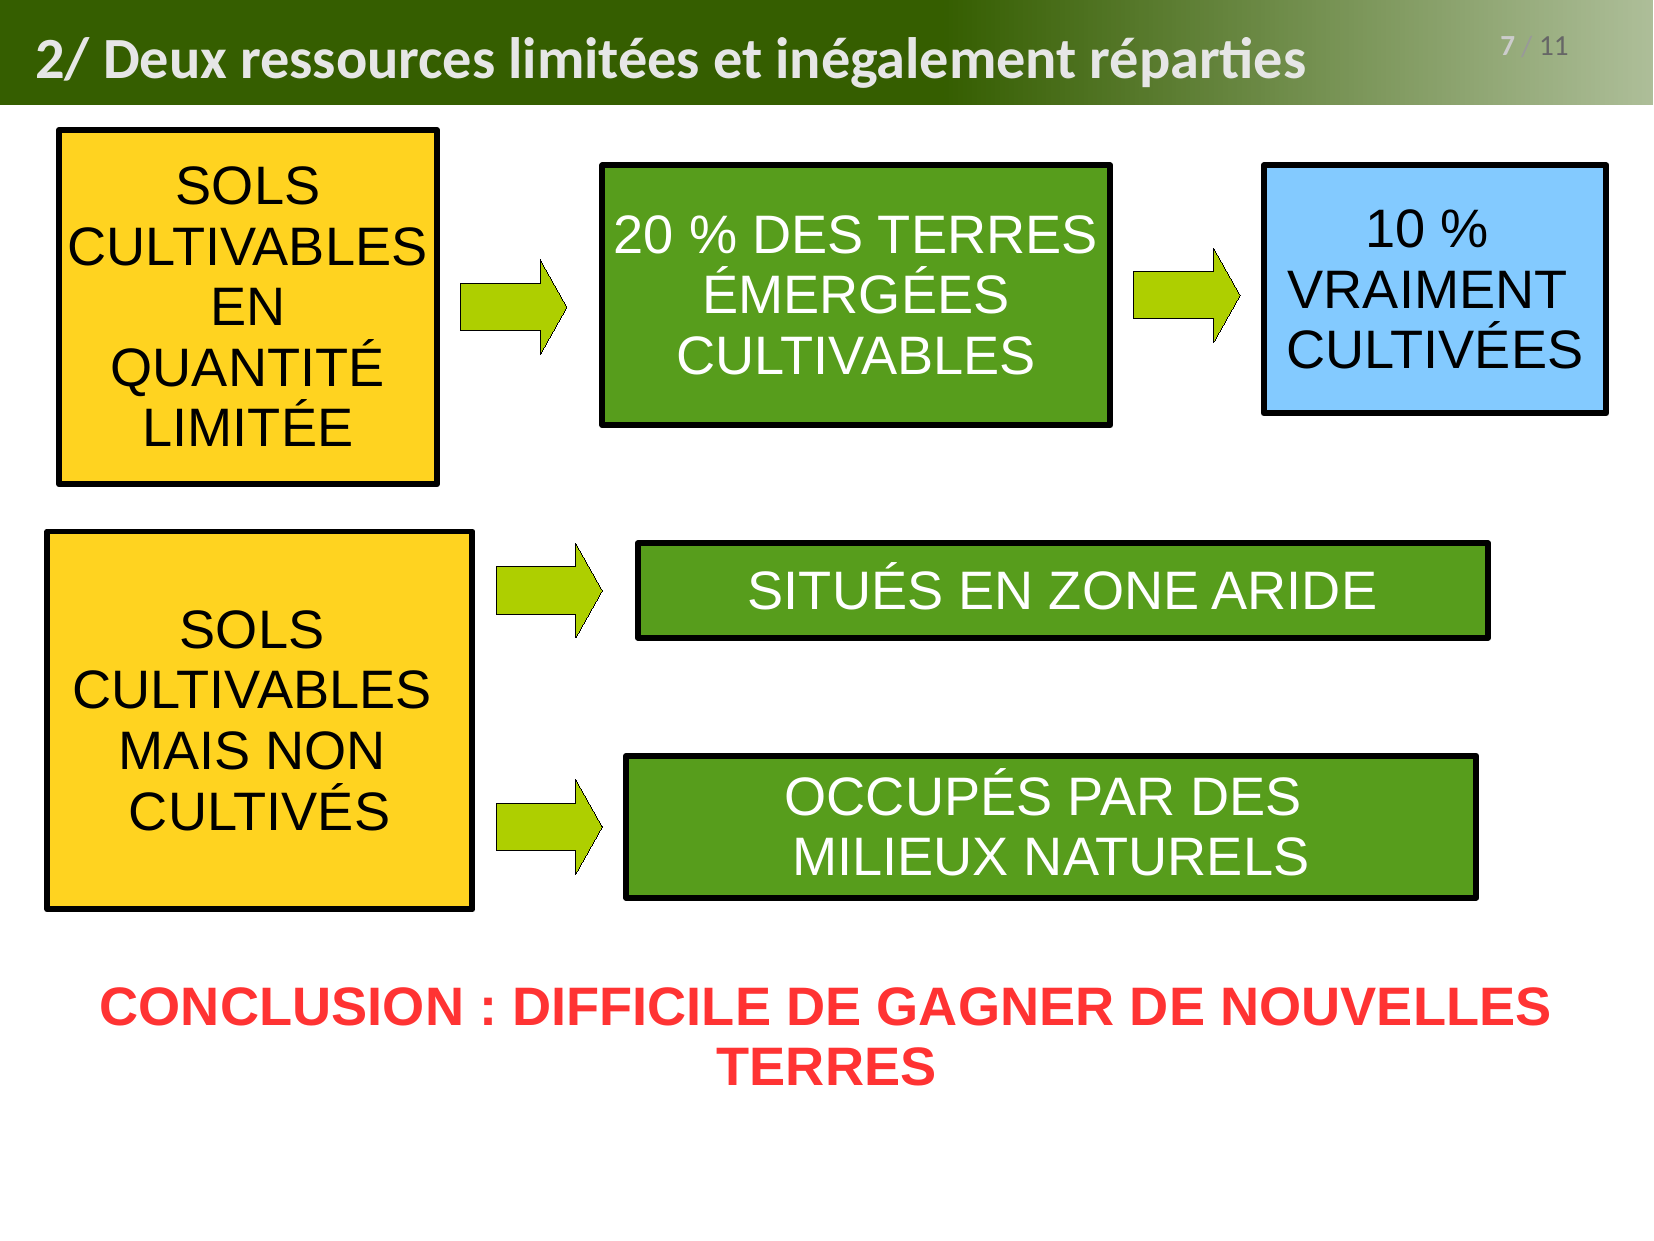

# 2/ Deux ressources limitées et inégalement réparties
SOLS
CULTIVABLES
EN
QUANTITÉ
LIMITÉE
20 % DES TERRES
 ÉMERGÉES
CULTIVABLES
10 %
VRAIMENT
CULTIVÉES
SOLS
CULTIVABLES
MAIS NON
CULTIVÉS
SITUÉS EN ZONE ARIDE
OCCUPÉS PAR DES
MILIEUX NATURELS
CONCLUSION : DIFFICILE DE GAGNER DE NOUVELLES TERRES